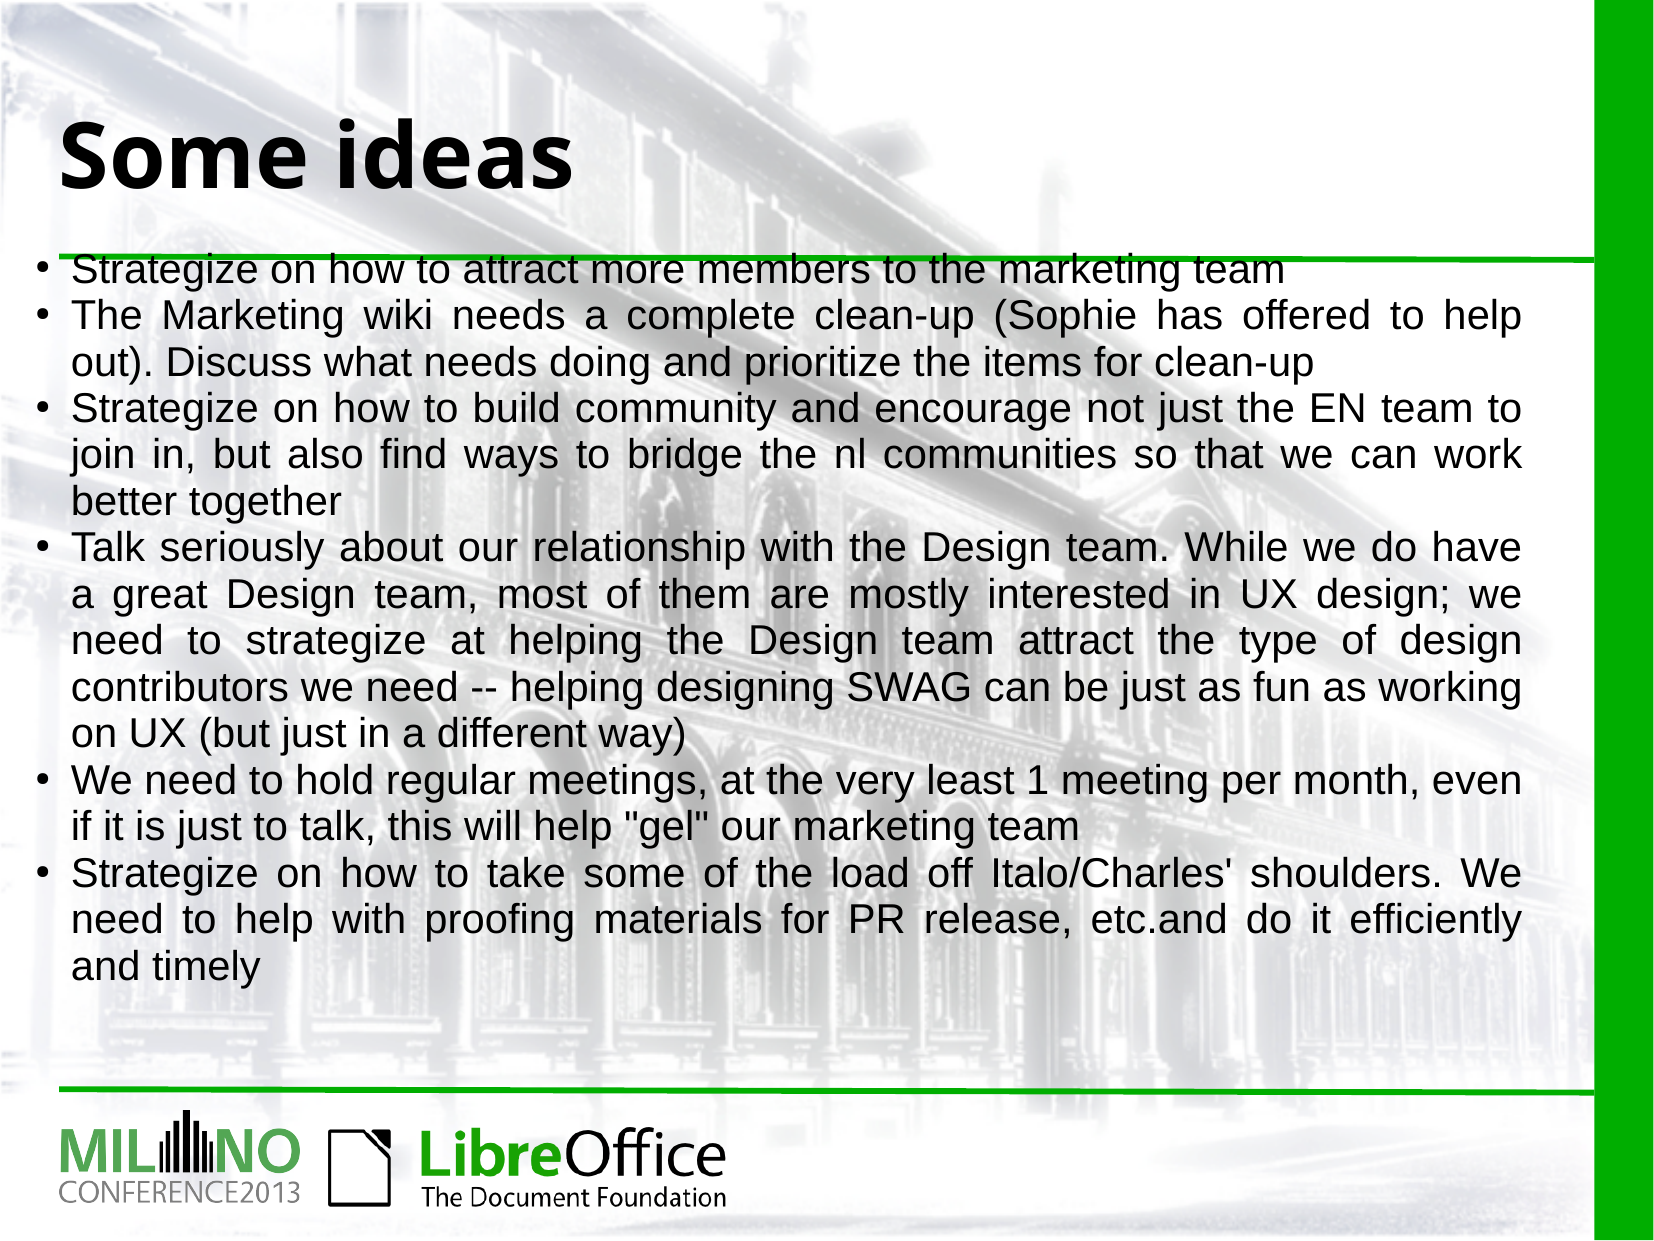

# Some ideas
Strategize on how to attract more members to the marketing team
The Marketing wiki needs a complete clean-up (Sophie has offered to help out). Discuss what needs doing and prioritize the items for clean-up
Strategize on how to build community and encourage not just the EN team to join in, but also find ways to bridge the nl communities so that we can work better together
Talk seriously about our relationship with the Design team. While we do have a great Design team, most of them are mostly interested in UX design; we need to strategize at helping the Design team attract the type of design contributors we need -- helping designing SWAG can be just as fun as working on UX (but just in a different way)
We need to hold regular meetings, at the very least 1 meeting per month, even if it is just to talk, this will help "gel" our marketing team
Strategize on how to take some of the load off Italo/Charles' shoulders. We need to help with proofing materials for PR release, etc.and do it efficiently and timely